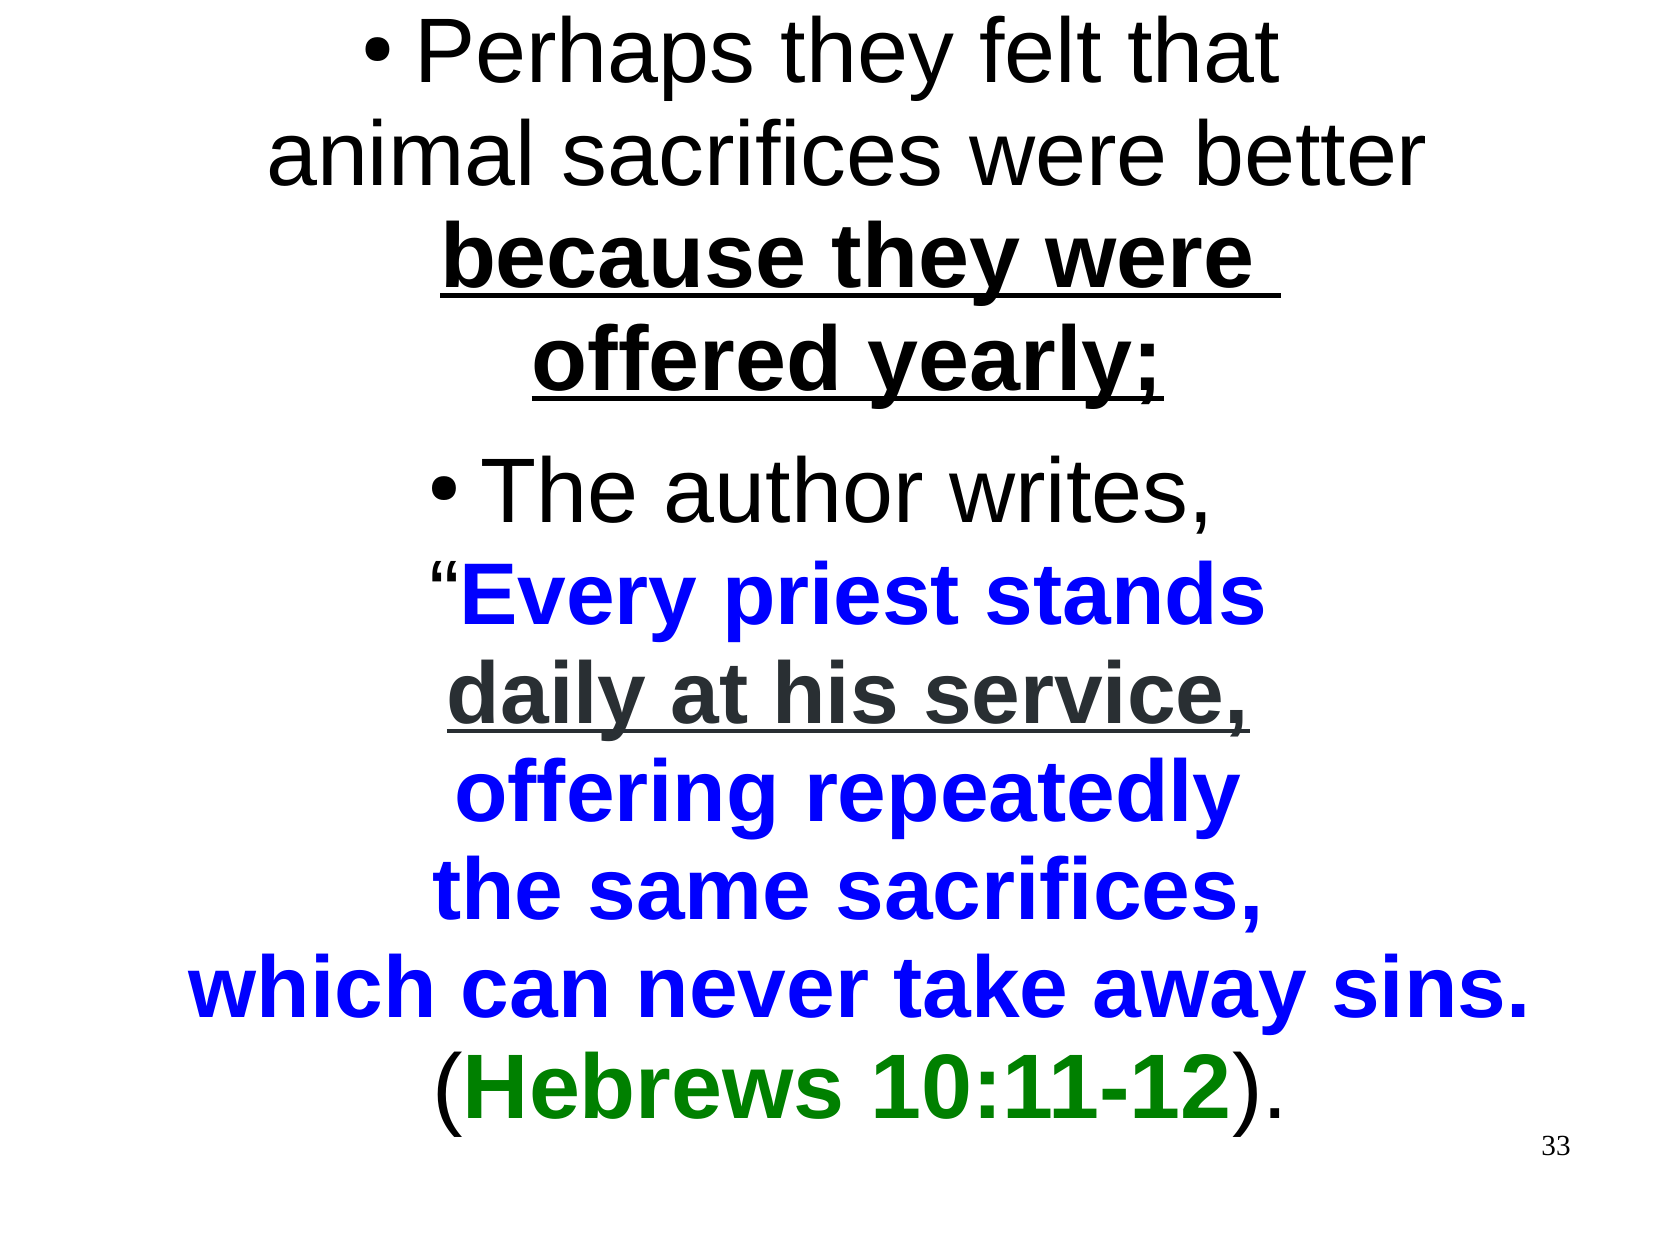

# Perhaps they felt that animal sacrifices were better because they were offered yearly;
The author writes,
“Every priest stands
daily at his service,
offering repeatedly
the same sacrifices,
which can never take away sins. (Hebrews 10:11-12).
33